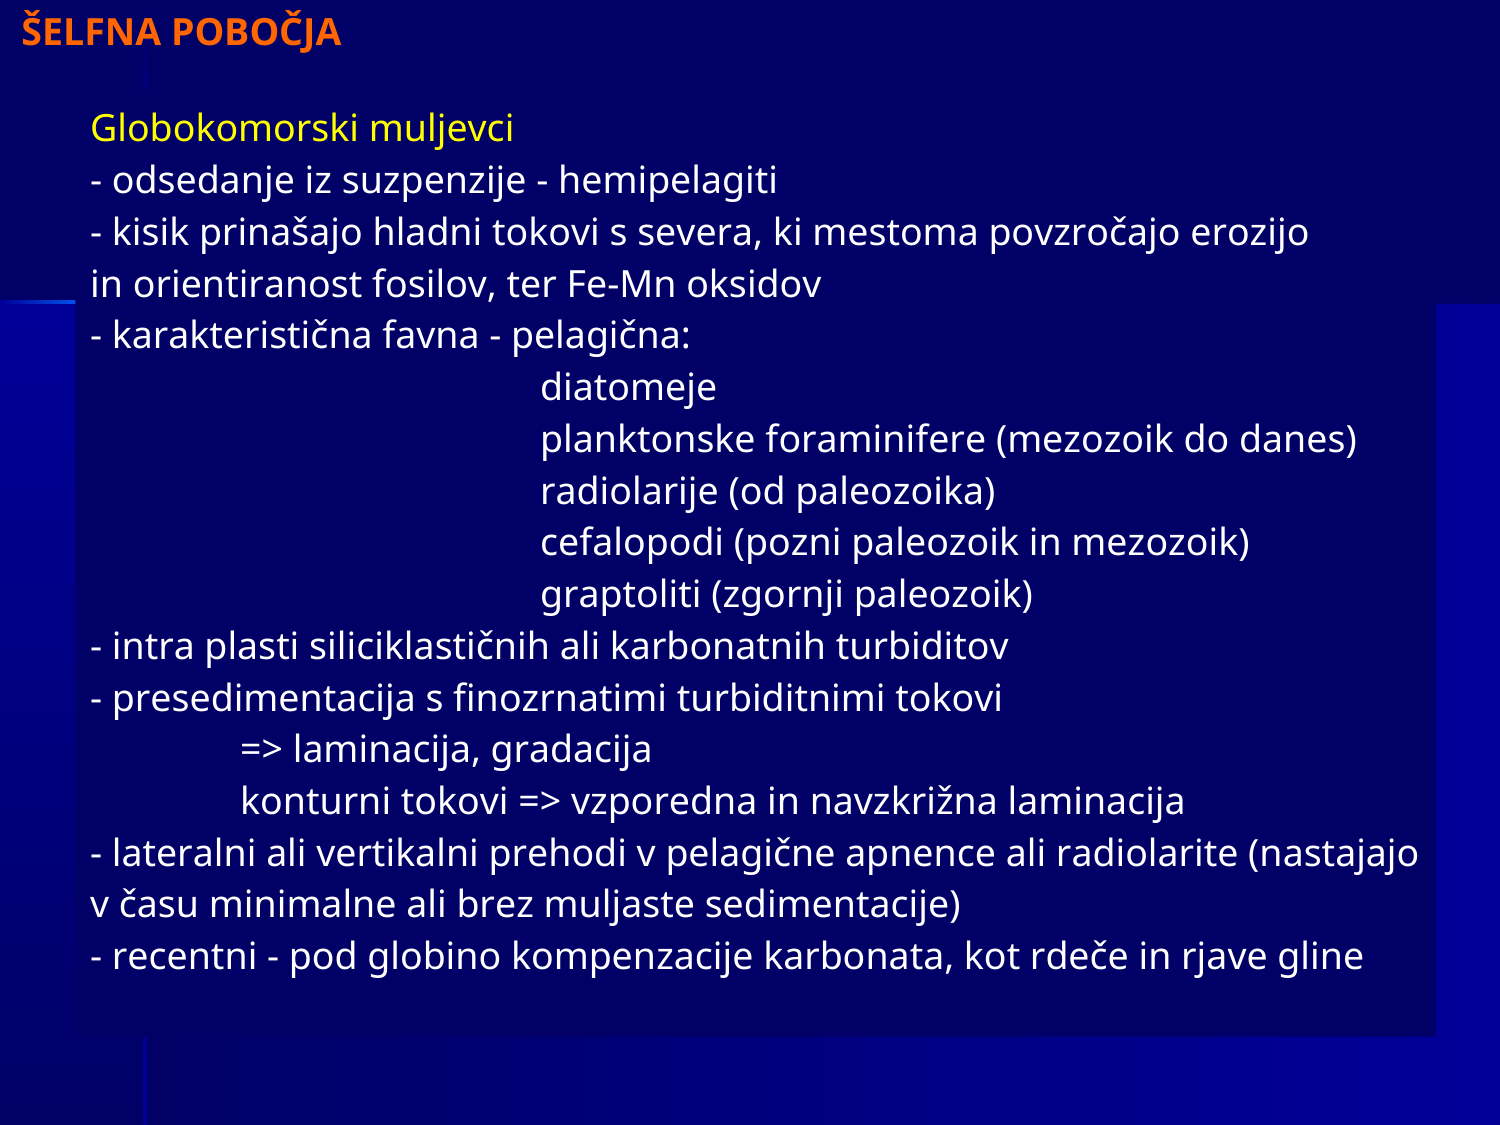

ŠELFNA POBOČJA
Globokomorski muljevci
- odsedanje iz suzpenzije - hemipelagiti
- kisik prinašajo hladni tokovi s severa, ki mestoma povzročajo erozijo
in orientiranost fosilov, ter Fe-Mn oksidov
- karakteristična favna - pelagična:
			diatomeje
			planktonske foraminifere (mezozoik do danes)
			radiolarije (od paleozoika)
			cefalopodi (pozni paleozoik in mezozoik)
			graptoliti (zgornji paleozoik)
- intra plasti siliciklastičnih ali karbonatnih turbiditov
- presedimentacija s finozrnatimi turbiditnimi tokovi
	=> laminacija, gradacija
	konturni tokovi => vzporedna in navzkrižna laminacija
- lateralni ali vertikalni prehodi v pelagične apnence ali radiolarite (nastajajo
v času minimalne ali brez muljaste sedimentacije)
- recentni - pod globino kompenzacije karbonata, kot rdeče in rjave gline